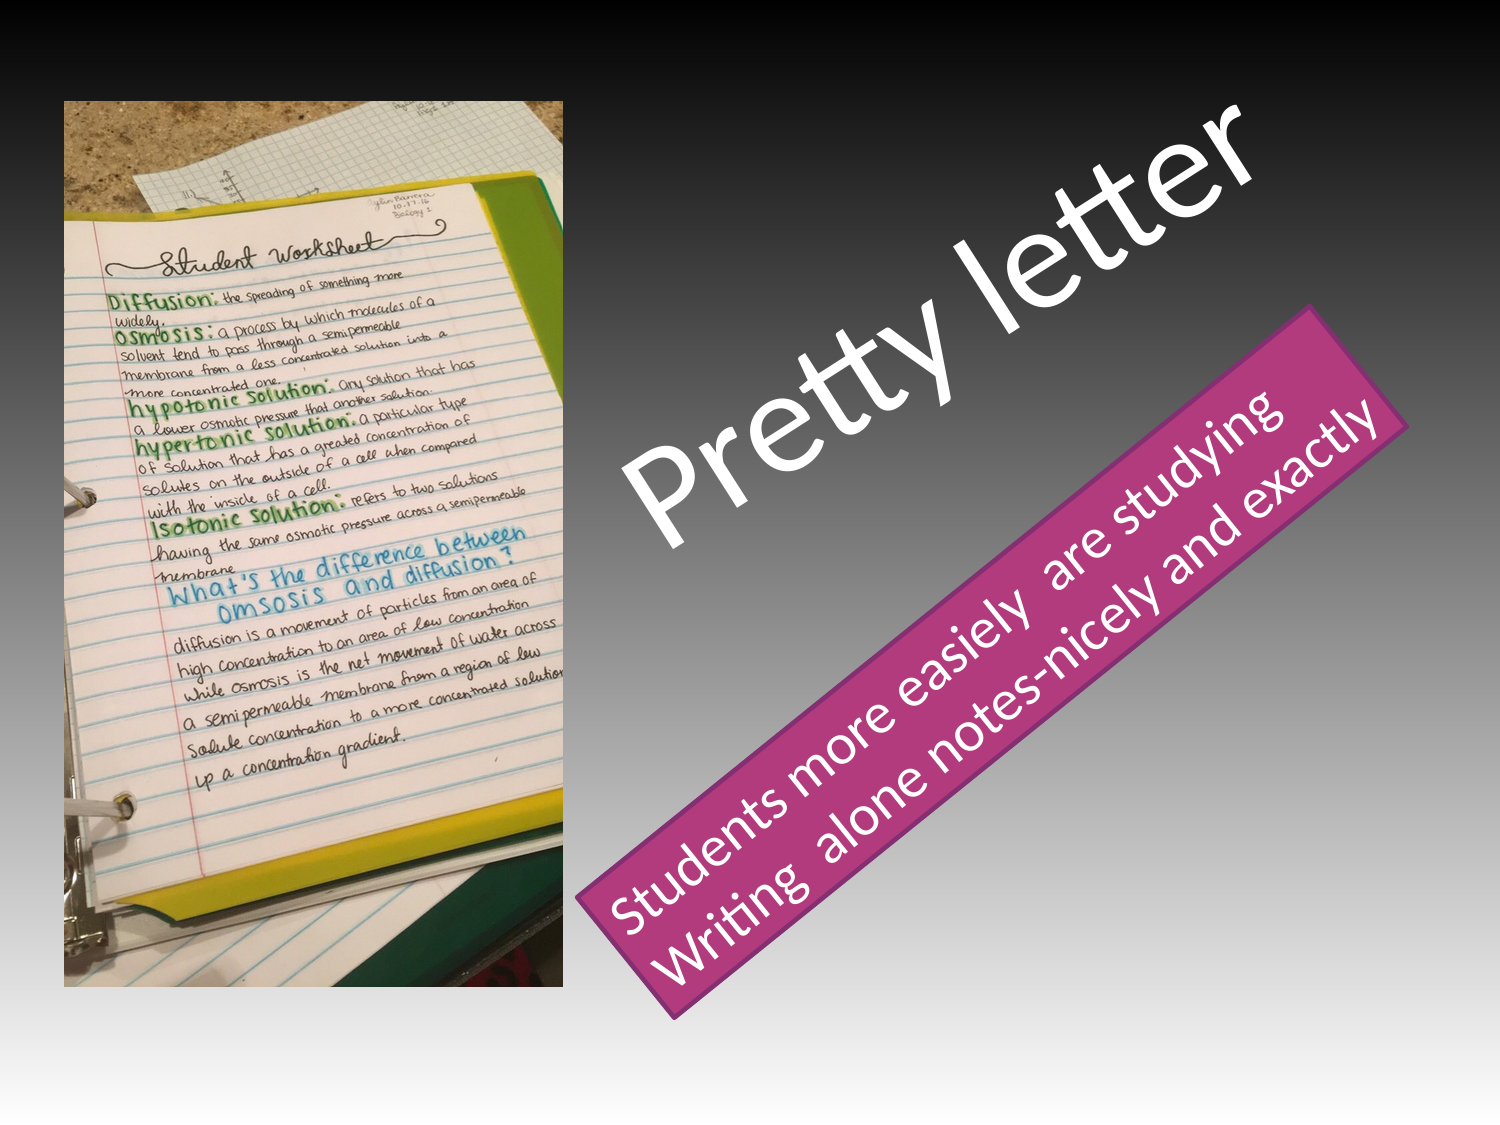

Pretty letter
Students more easiely are studying
Writing alone notes-nicely and exactly